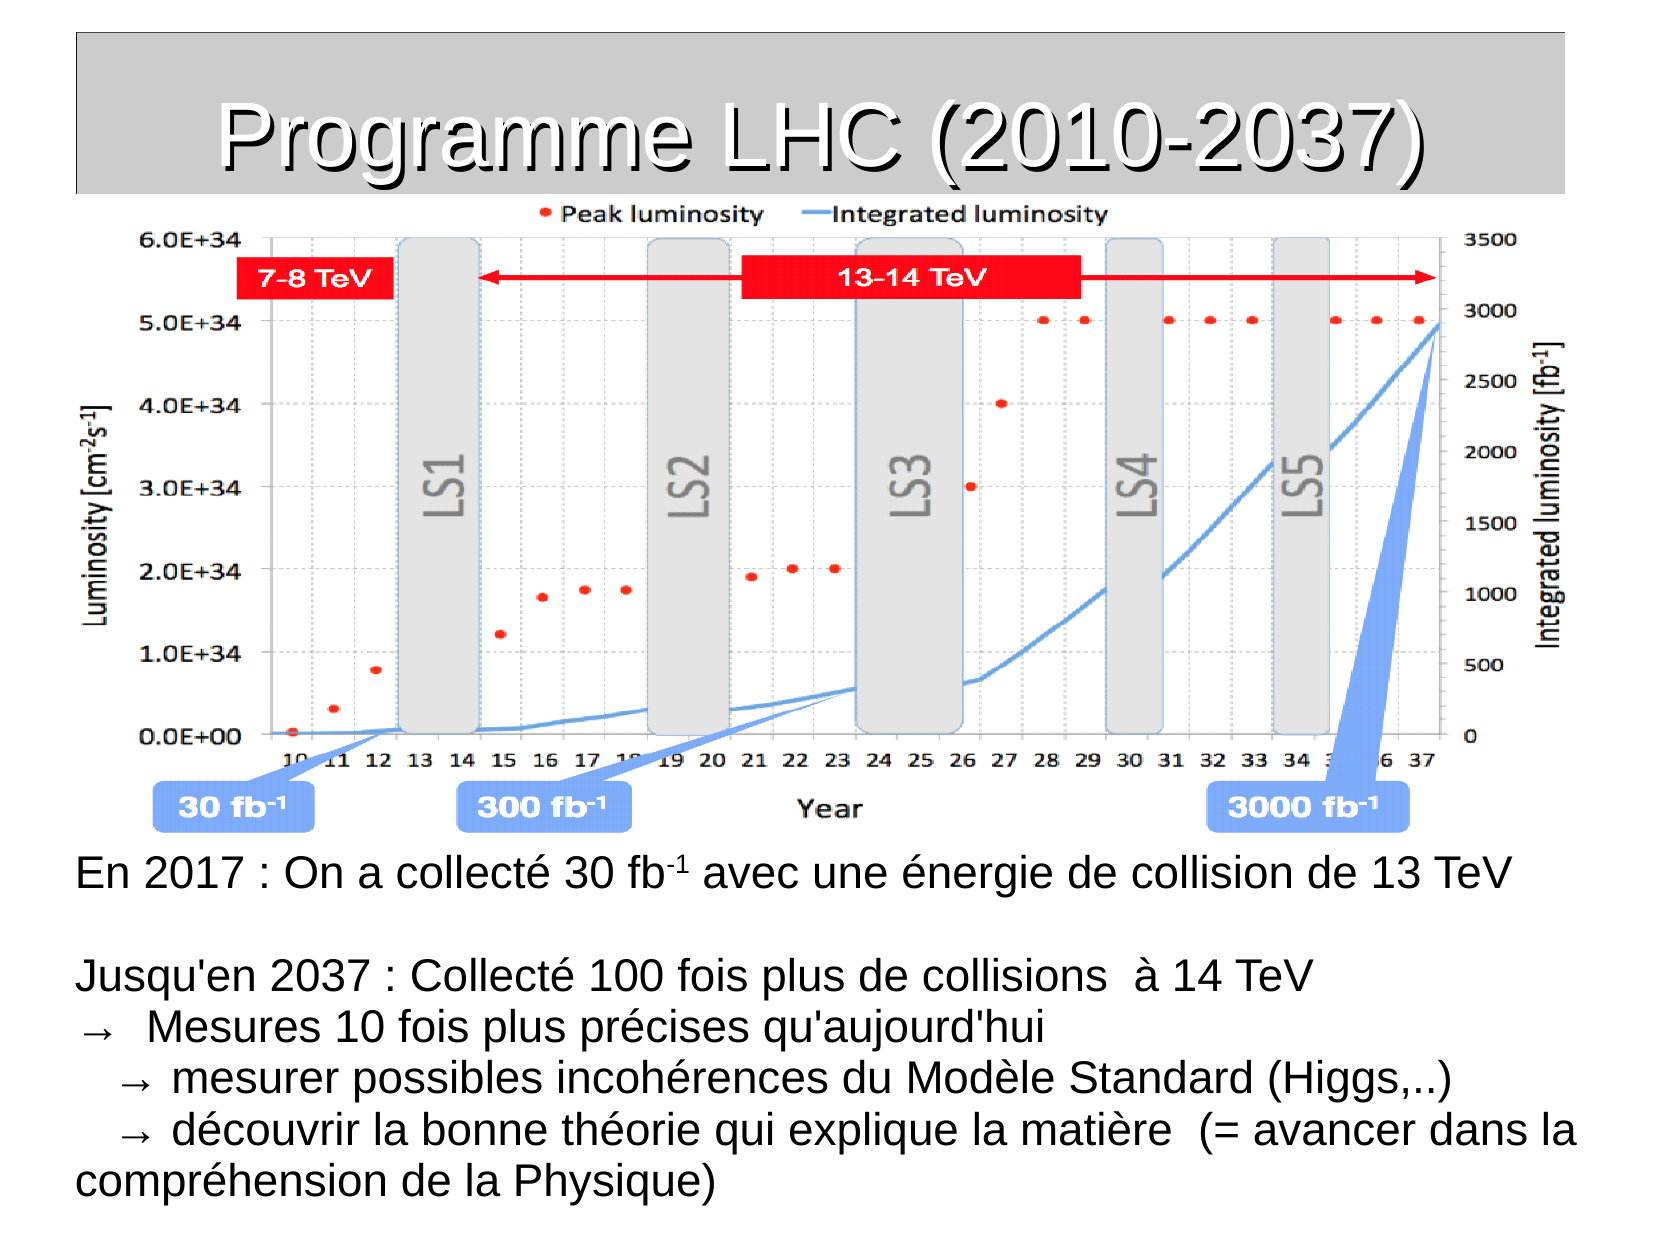

# Programme LHC (2010-2037)
En 2017 : On a collecté 30 fb-1 avec une énergie de collision de 13 TeV
Jusqu'en 2037 : Collecté 100 fois plus de collisions à 14 TeV
→ Mesures 10 fois plus précises qu'aujourd'hui
 → mesurer possibles incohérences du Modèle Standard (Higgs,..)
 → découvrir la bonne théorie qui explique la matière (= avancer dans la compréhension de la Physique)